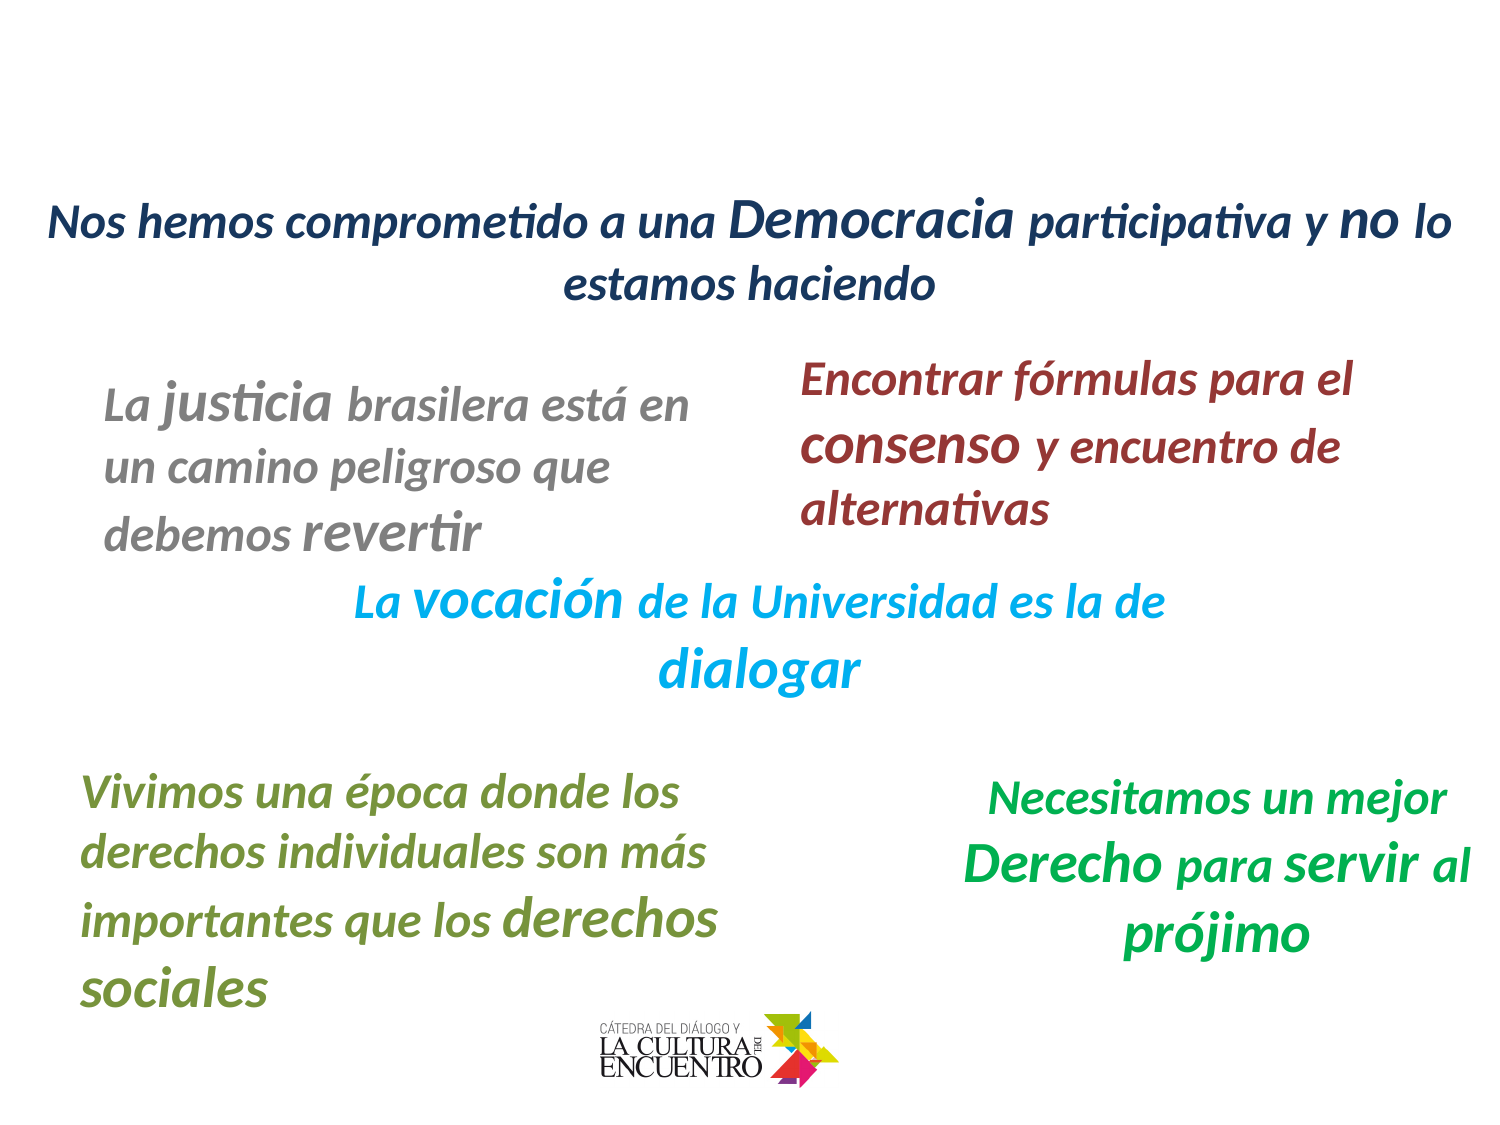

Nos hemos comprometido a una Democracia participativa y no lo estamos haciendo
Encontrar fórmulas para el consenso y encuentro de alternativas
La justicia brasilera está en un camino peligroso que debemos revertir
La vocación de la Universidad es la de dialogar
Vivimos una época donde los derechos individuales son más importantes que los derechos sociales
Necesitamos un mejor Derecho para servir al prójimo